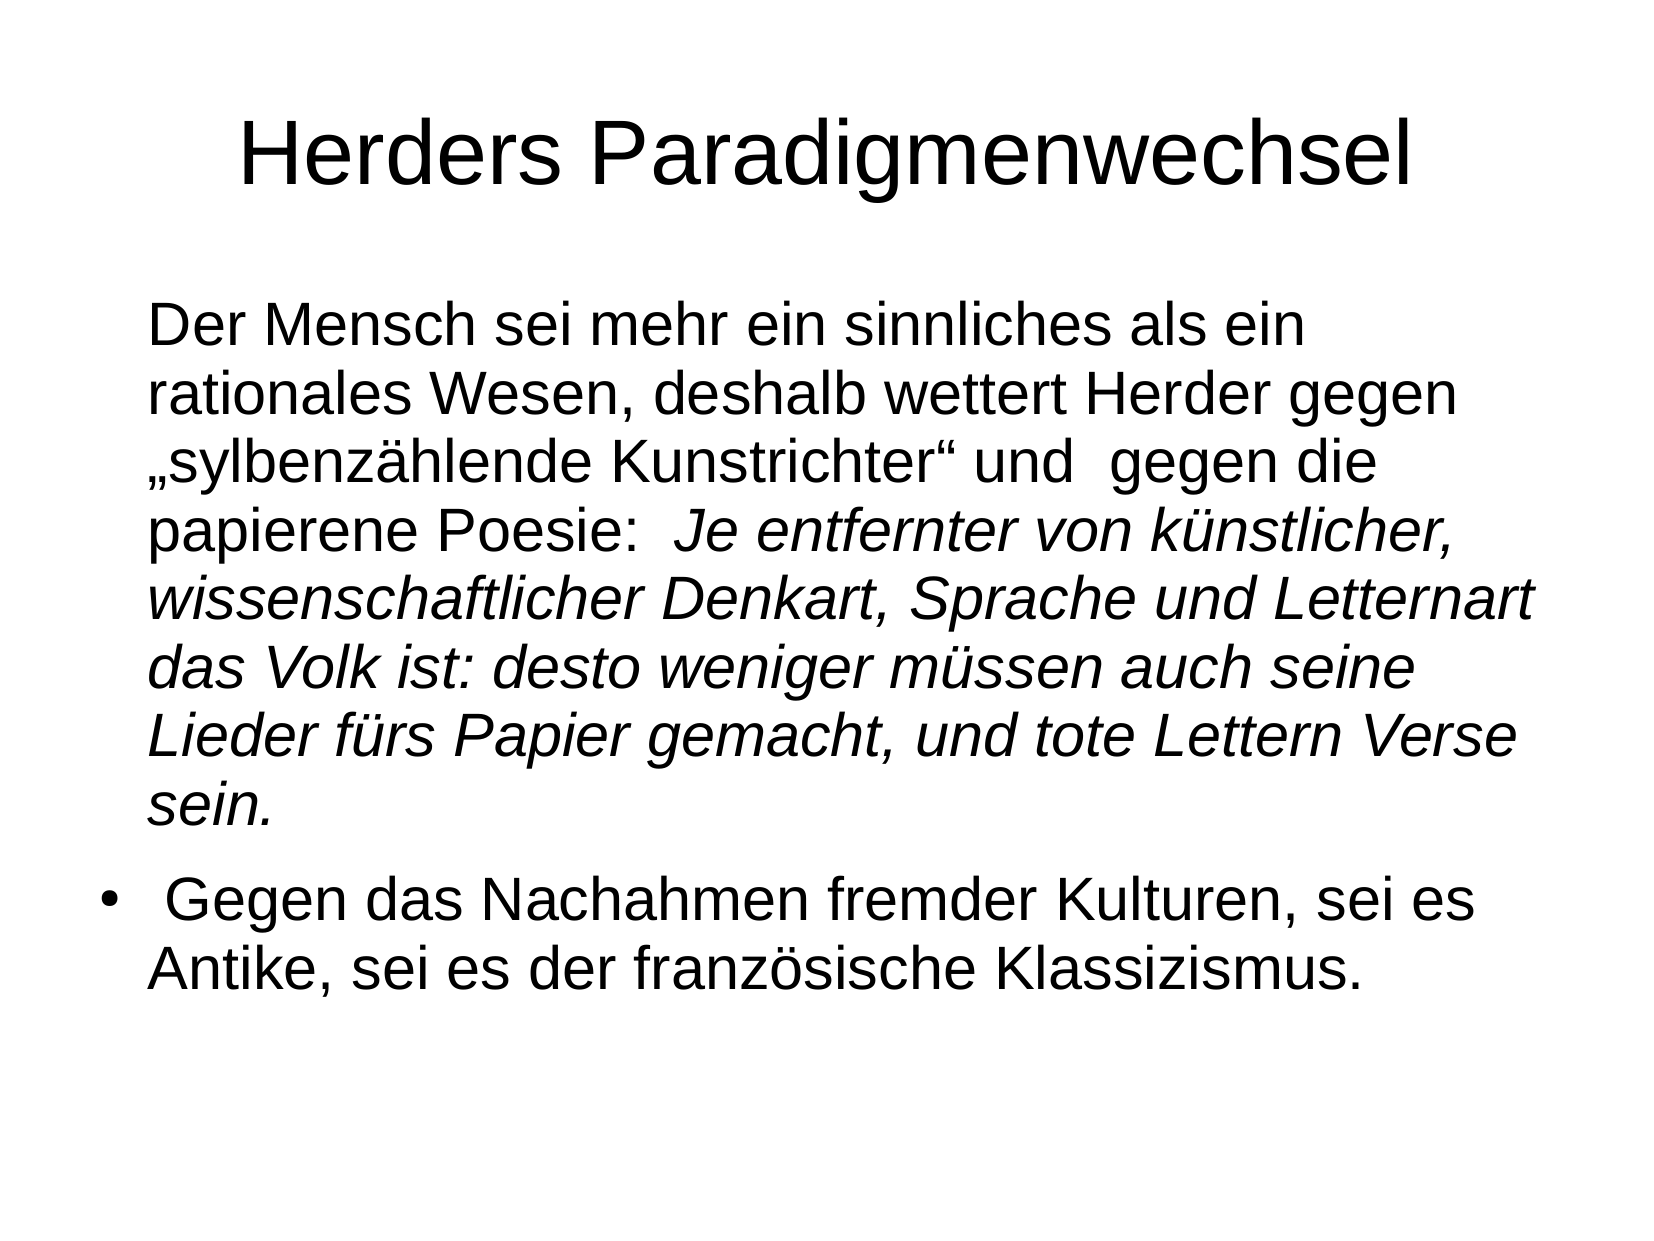

# Herders Paradigmenwechsel
Der Mensch sei mehr ein sinnliches als ein rationales Wesen, deshalb wettert Herder gegen „sylbenzählende Kunstrichter“ und gegen die papierene Poesie: Je entfernter von künstlicher, wissenschaftlicher Denkart, Sprache und Letternart das Volk ist: desto weniger müssen auch seine Lieder fürs Papier gemacht, und tote Lettern Verse sein.
 Gegen das Nachahmen fremder Kulturen, sei es Antike, sei es der französische Klassizismus.